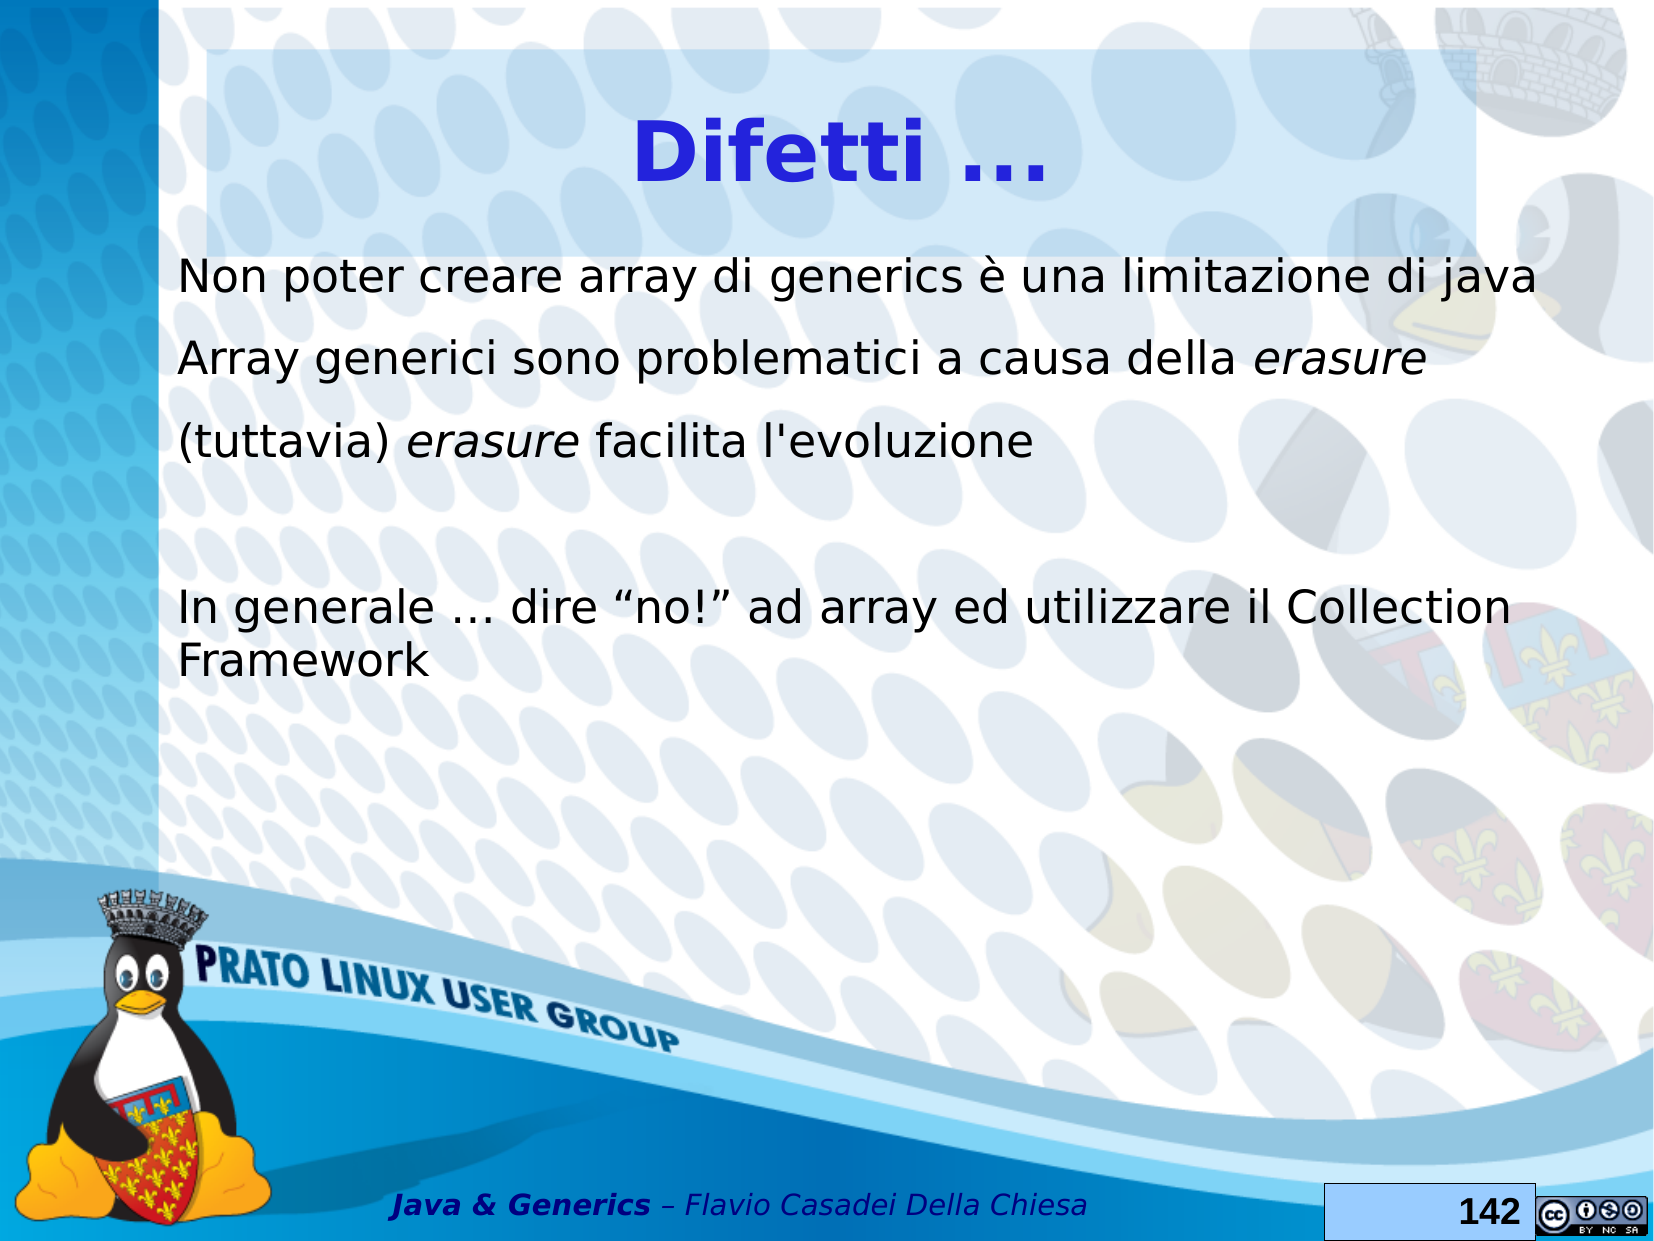

# Difetti ...
Non poter creare array di generics è una limitazione di java
Array generici sono problematici a causa della erasure
(tuttavia) erasure facilita l'evoluzione
In generale … dire “no!” ad array ed utilizzare il Collection Framework